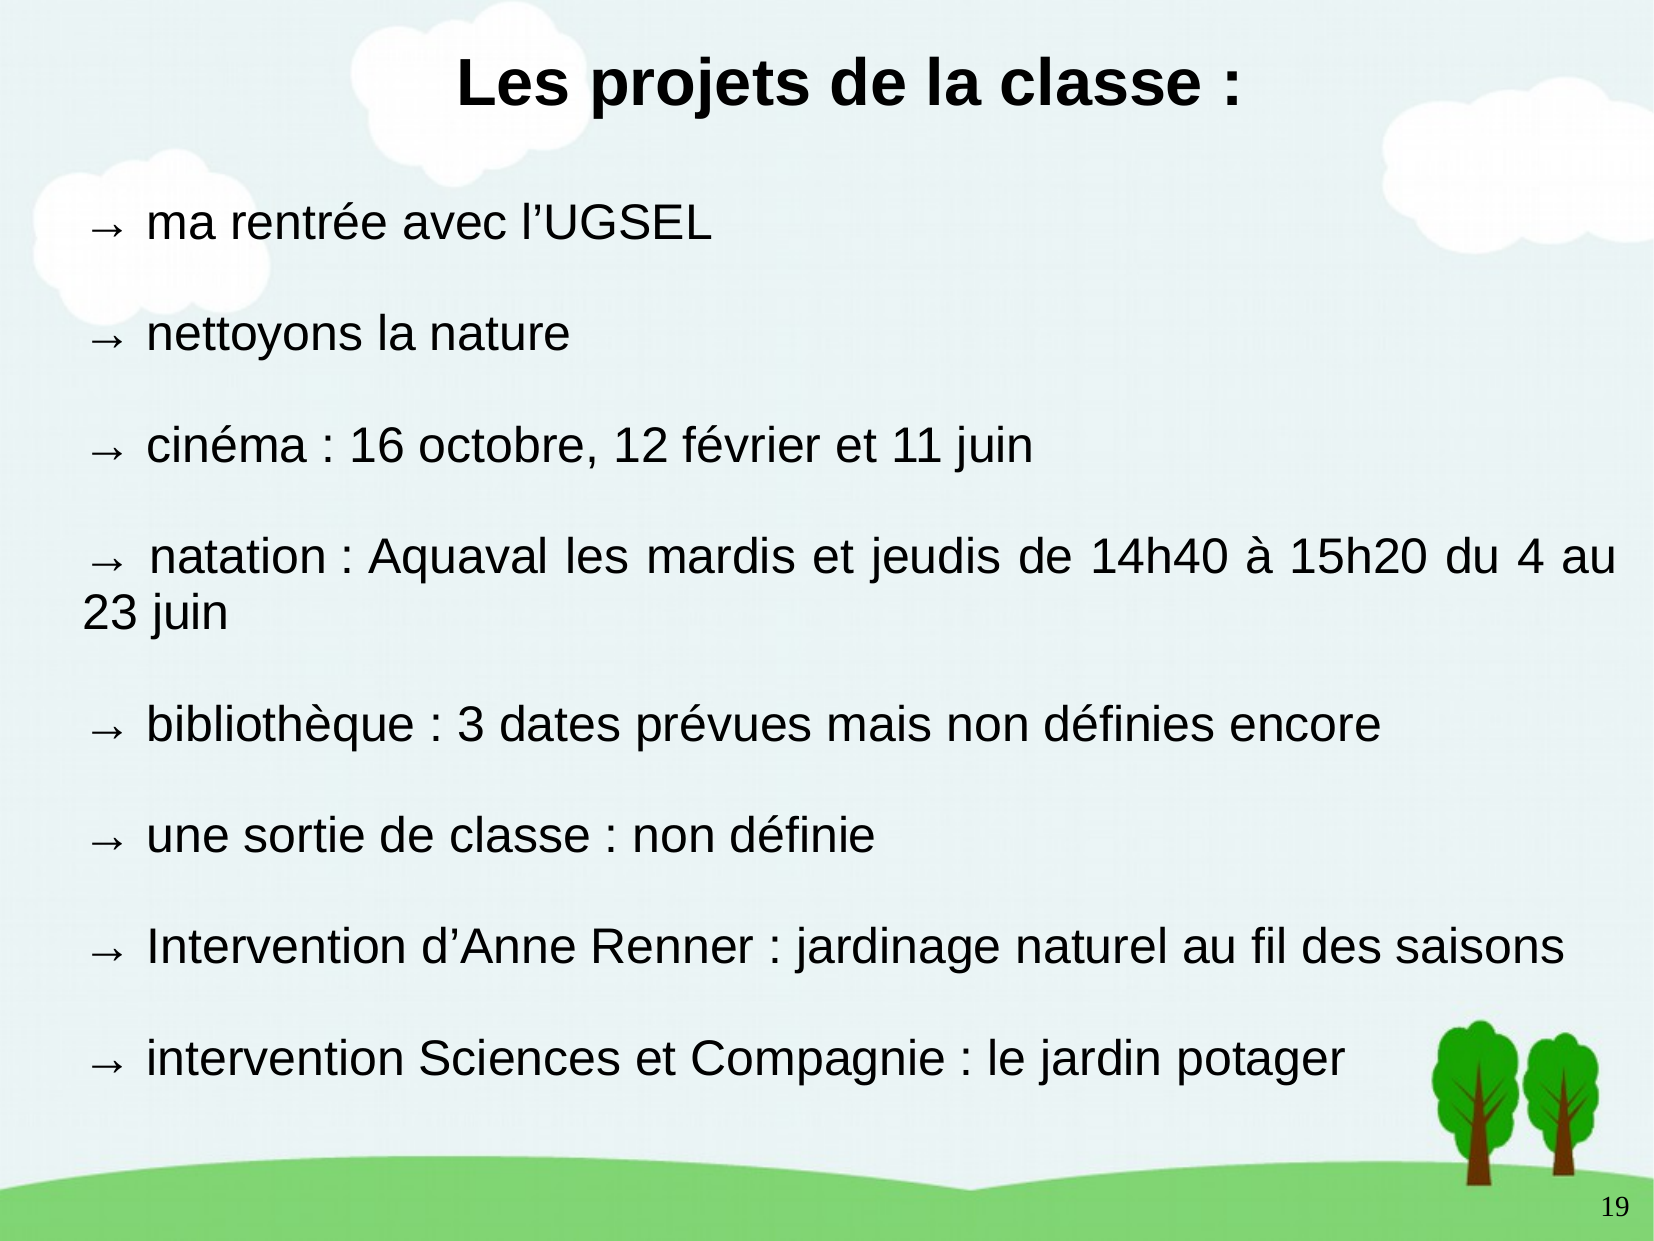

# Les projets de la classe :
→ ma rentrée avec l’UGSEL
→ nettoyons la nature
→ cinéma : 16 octobre, 12 février et 11 juin
→ natation : Aquaval les mardis et jeudis de 14h40 à 15h20 du 4 au 23 juin
→ bibliothèque : 3 dates prévues mais non définies encore
→ une sortie de classe : non définie
→ Intervention d’Anne Renner : jardinage naturel au fil des saisons
→ intervention Sciences et Compagnie : le jardin potager
19